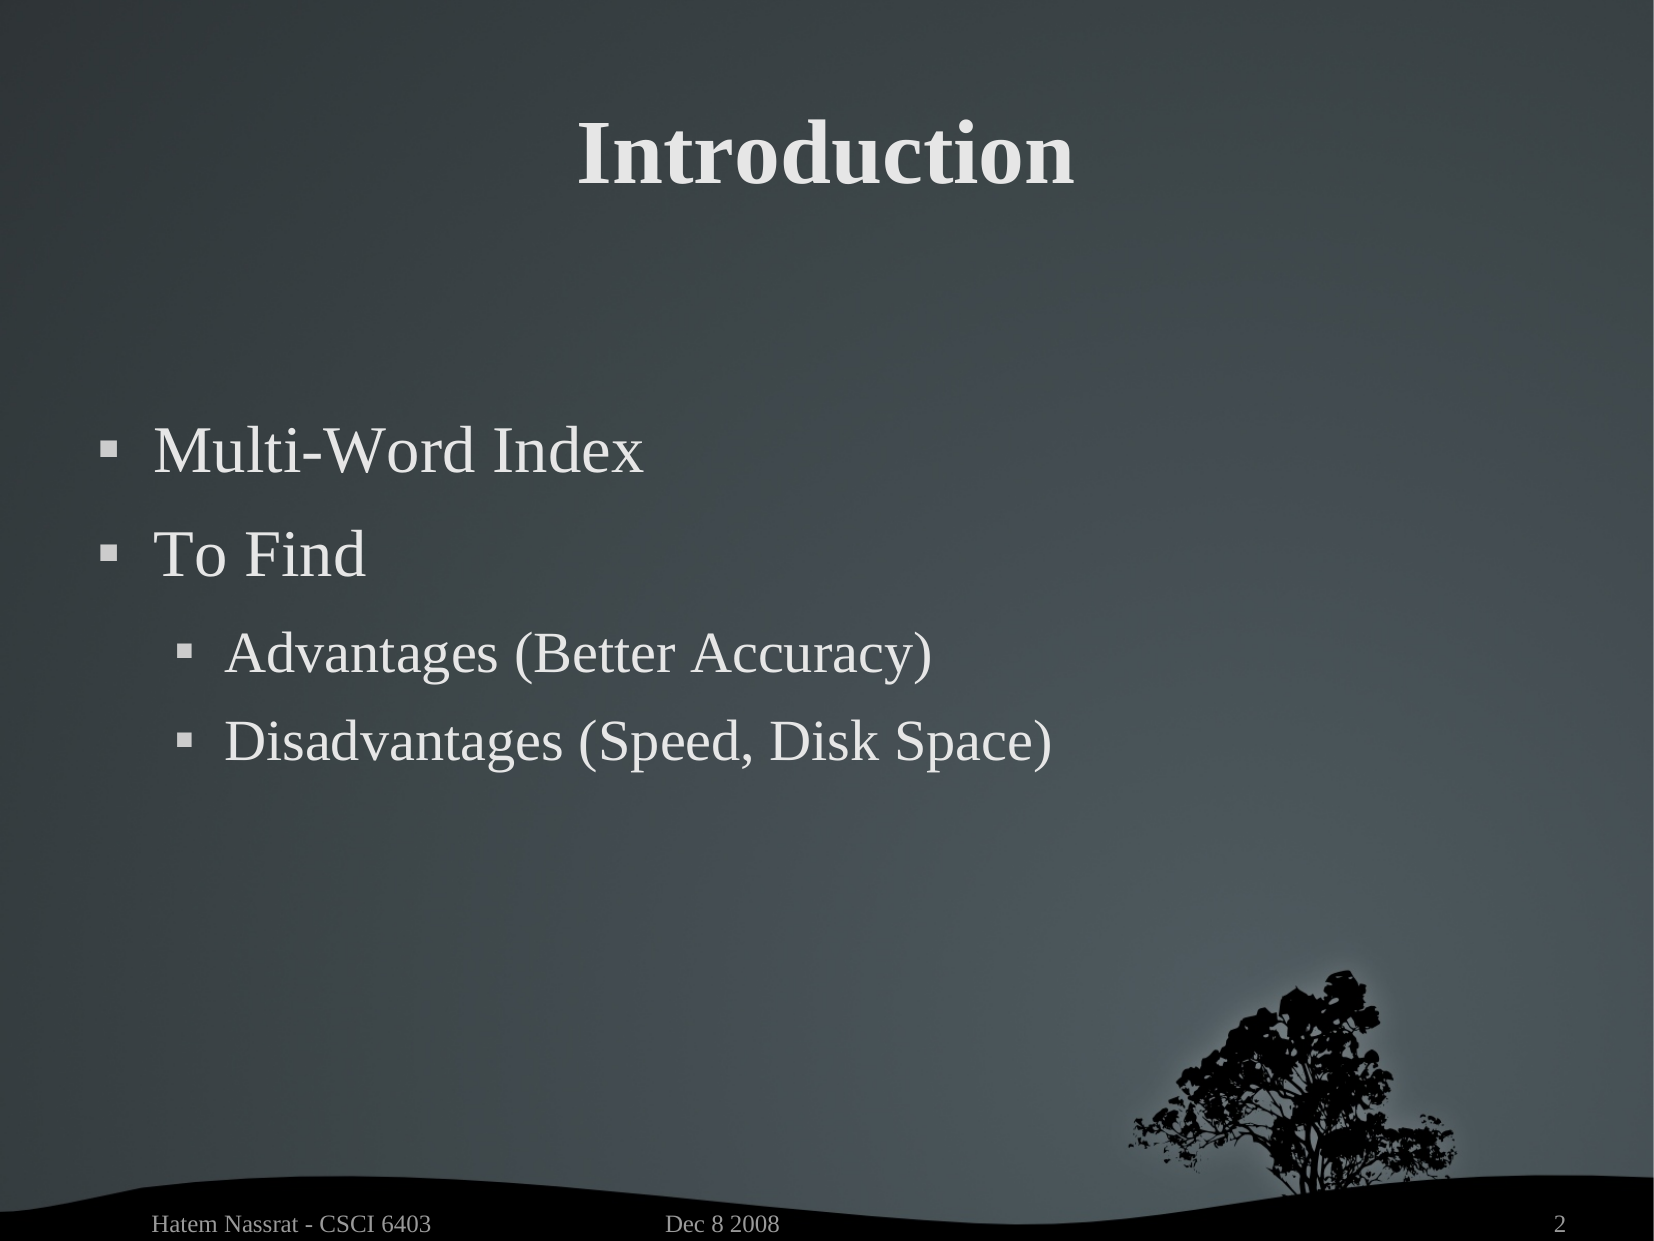

# Introduction
Multi-Word Index
To Find
Advantages (Better Accuracy)
Disadvantages (Speed, Disk Space)
Hatem Nassrat - CSCI 6403
Dec 8 2008
2